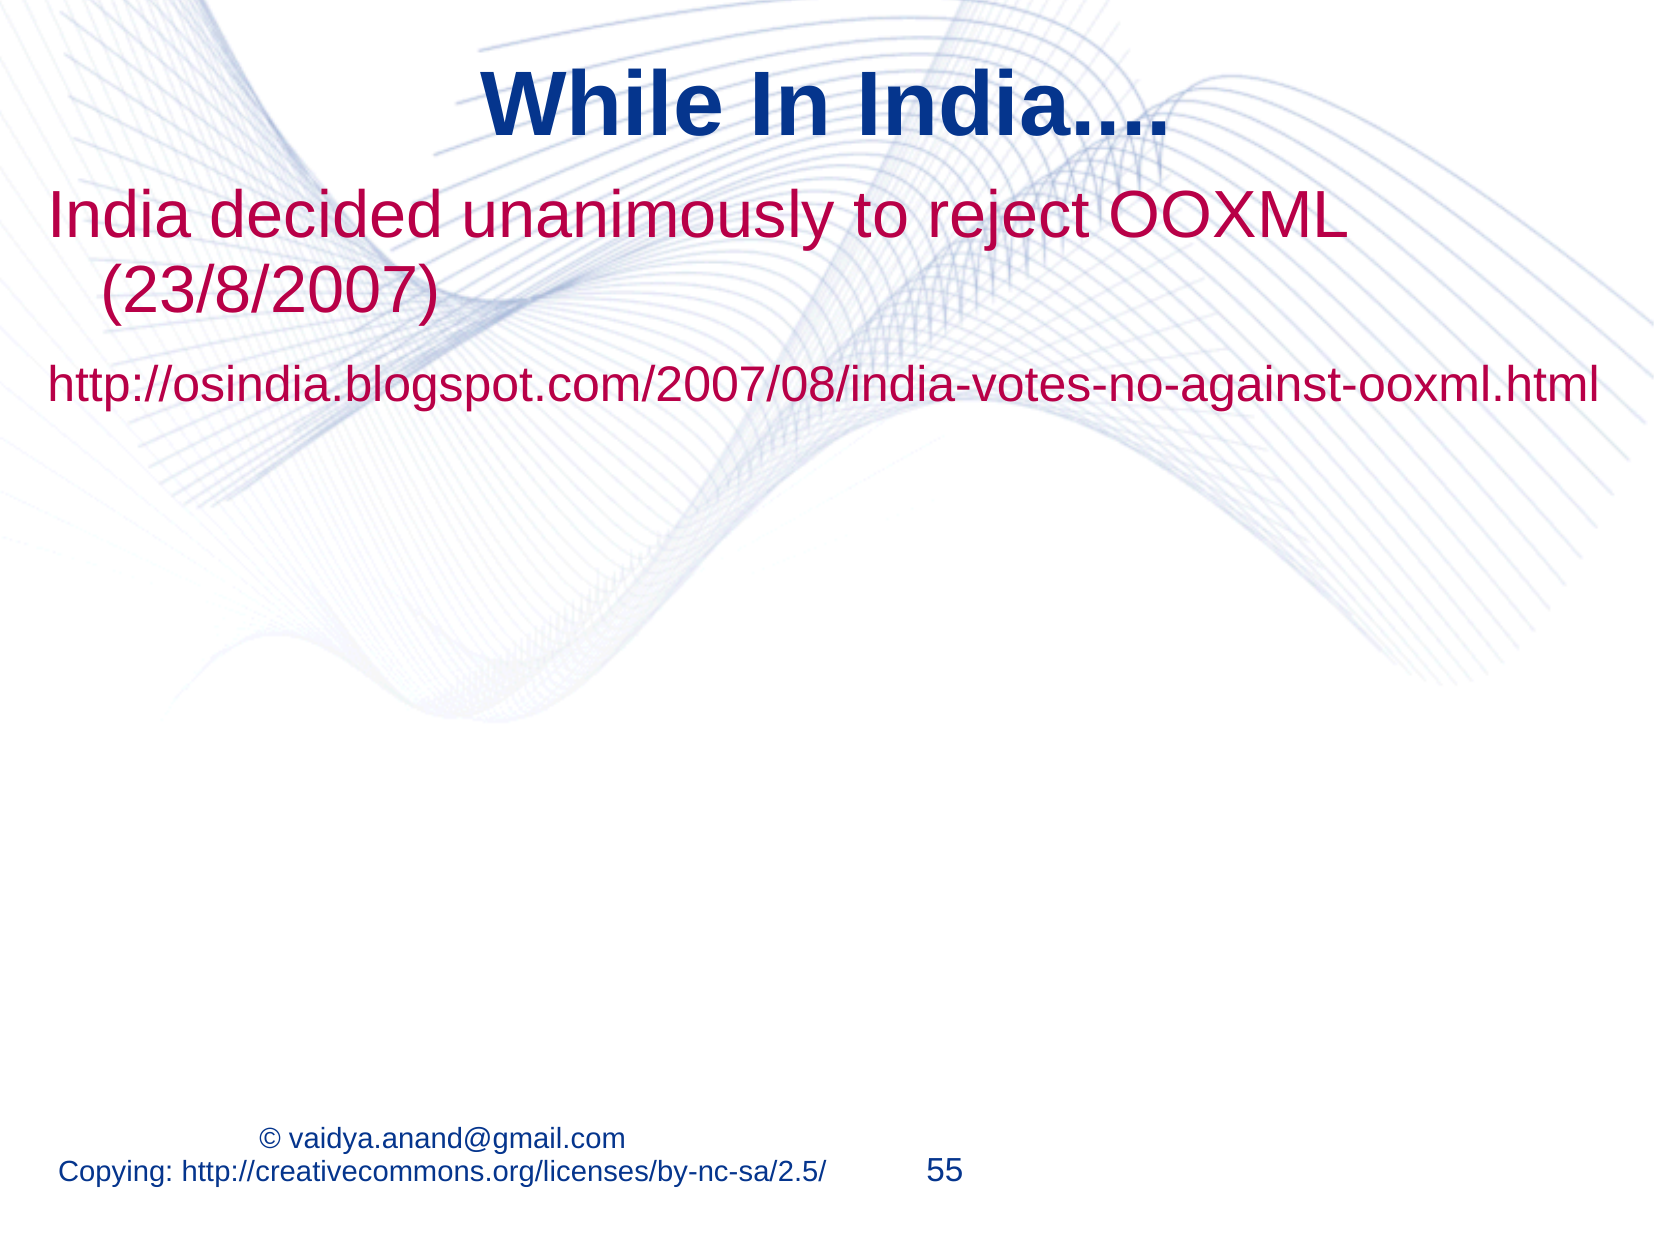

# While In India....
India decided unanimously to reject OOXML (23/8/2007)
http://osindia.blogspot.com/2007/08/india-votes-no-against-ooxml.html
http://www.broffice.org
55